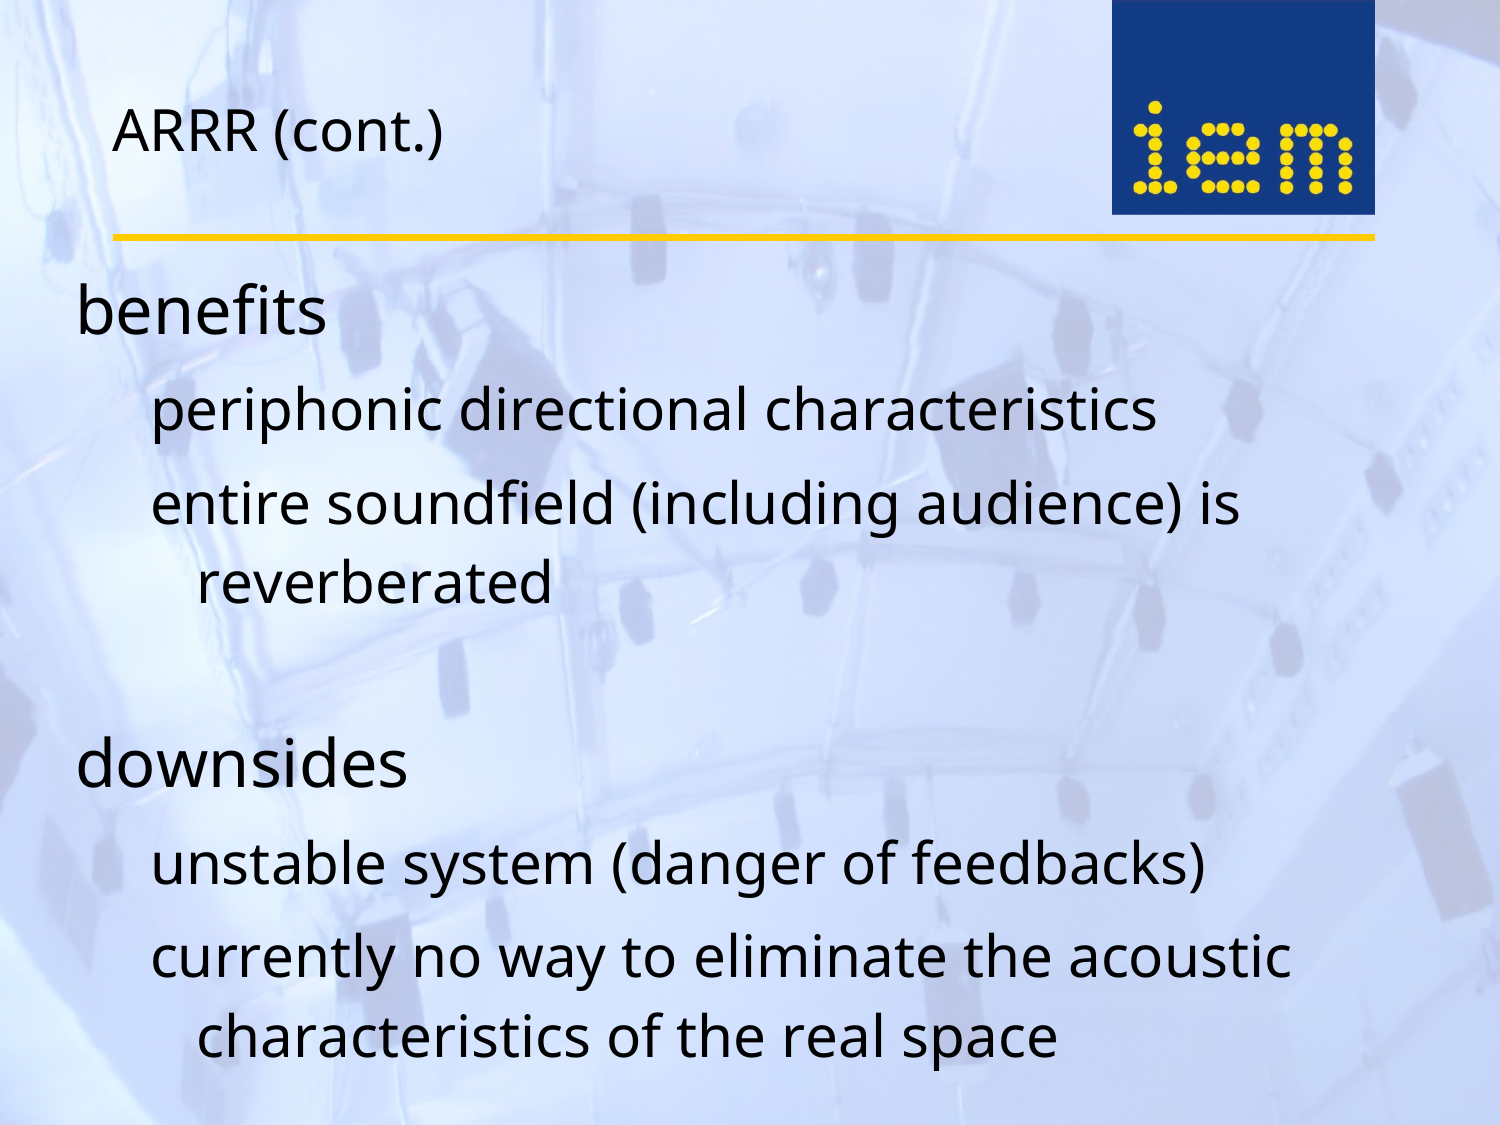

# ARRR (cont.)
benefits
periphonic directional characteristics
entire soundfield (including audience) is reverberated
downsides
unstable system (danger of feedbacks)
currently no way to eliminate the acoustic characteristics of the real space